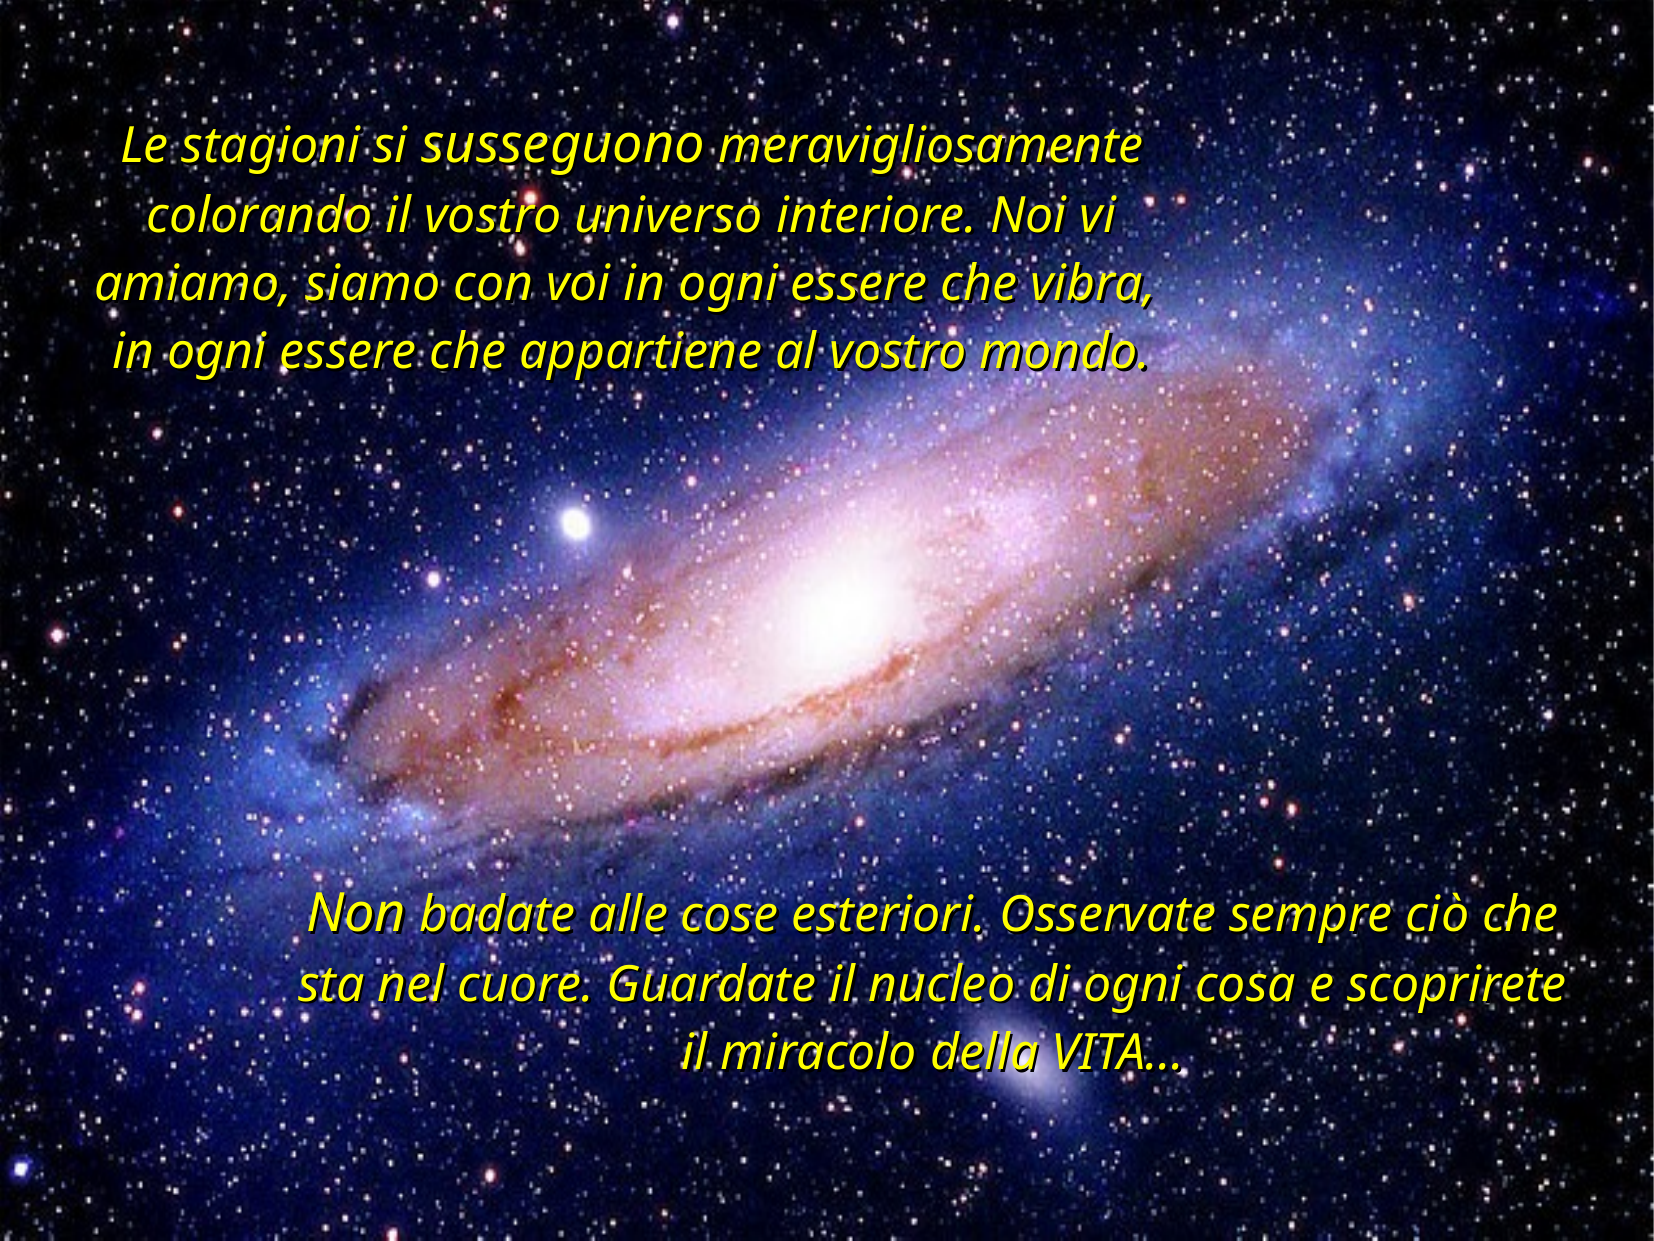

# Le stagioni si susseguono meravigliosamente colorando il vostro universo interiore. Noi vi amiamo, siamo con voi in ogni essere che vibra, in ogni essere che appartiene al vostro mondo.
Non badate alle cose esteriori. Osservate sempre ciò che sta nel cuore. Guardate il nucleo di ogni cosa e scoprirete il miracolo della VITA...